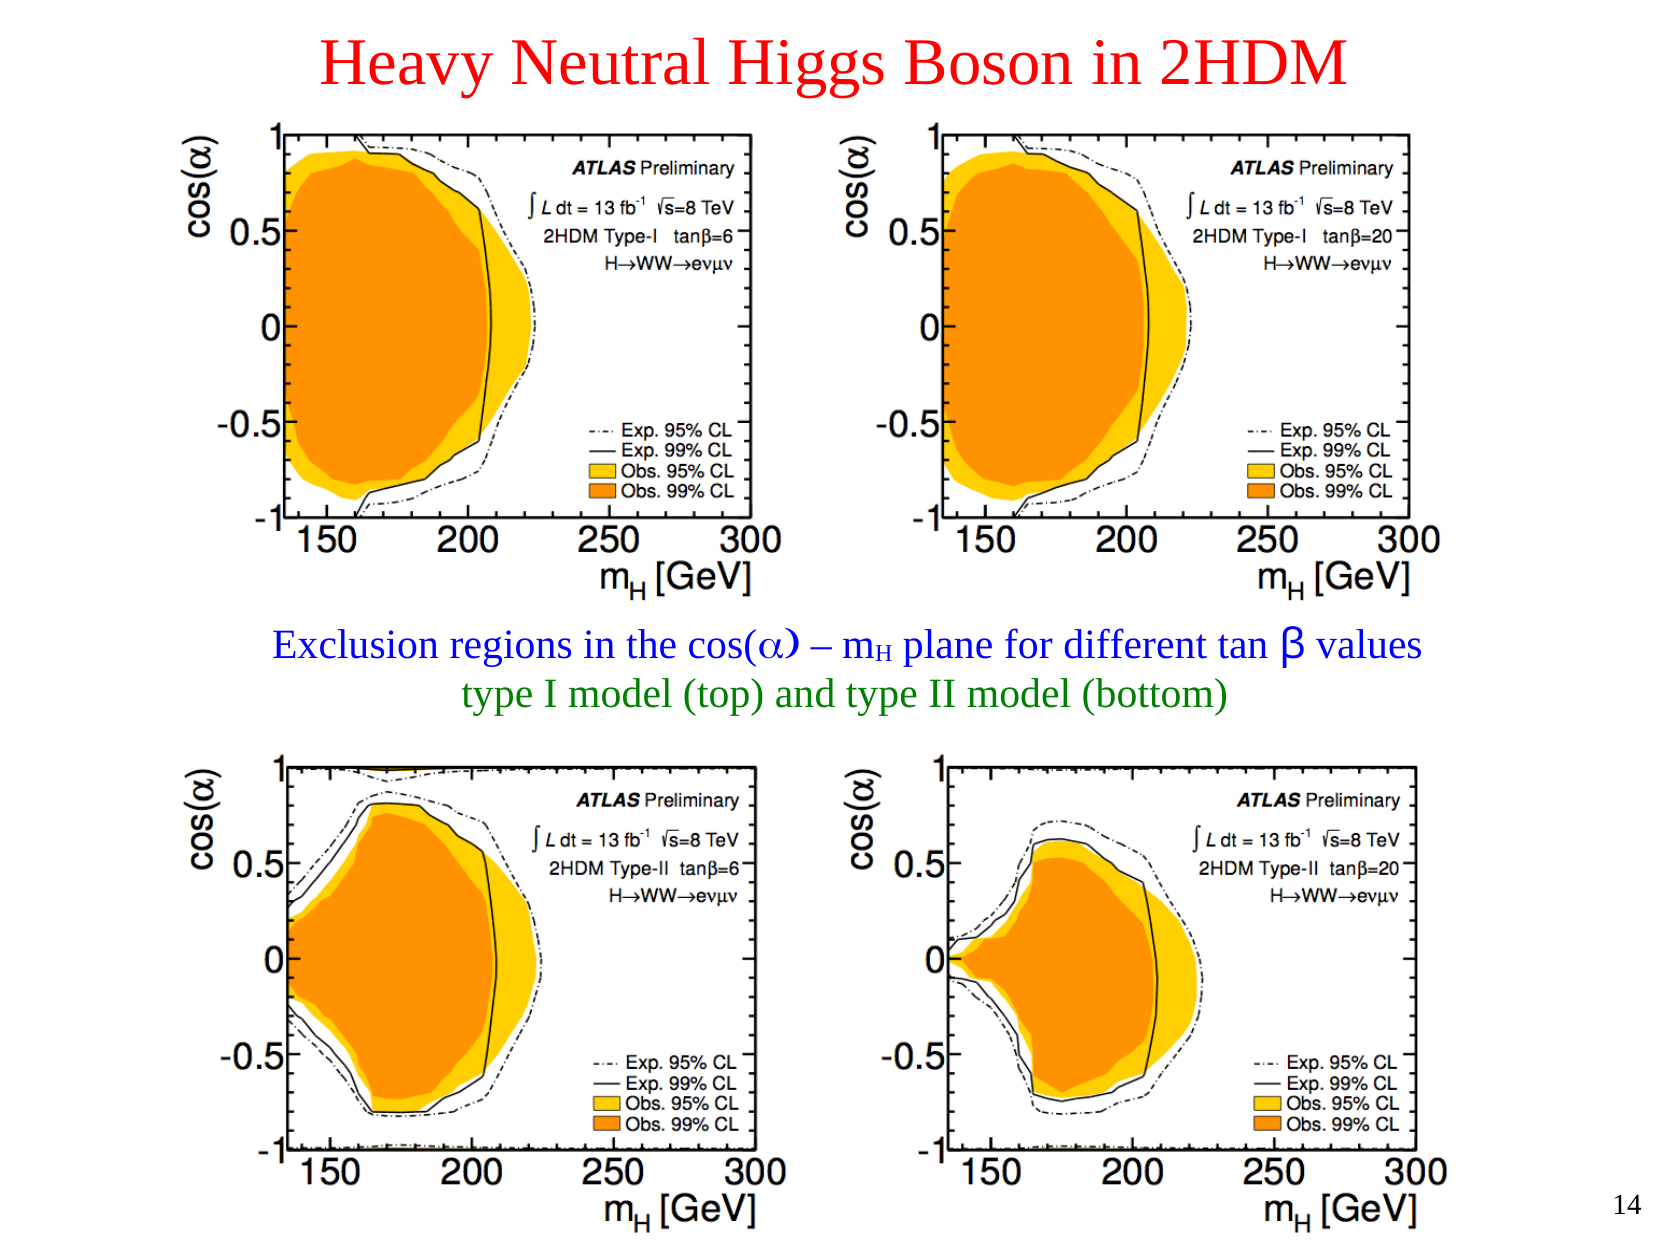

# Heavy Neutral Higgs Boson in 2HDM
Exclusion regions in the cos(α) – mH plane for different tan β values
 type I model (top) and type II model (bottom)
14